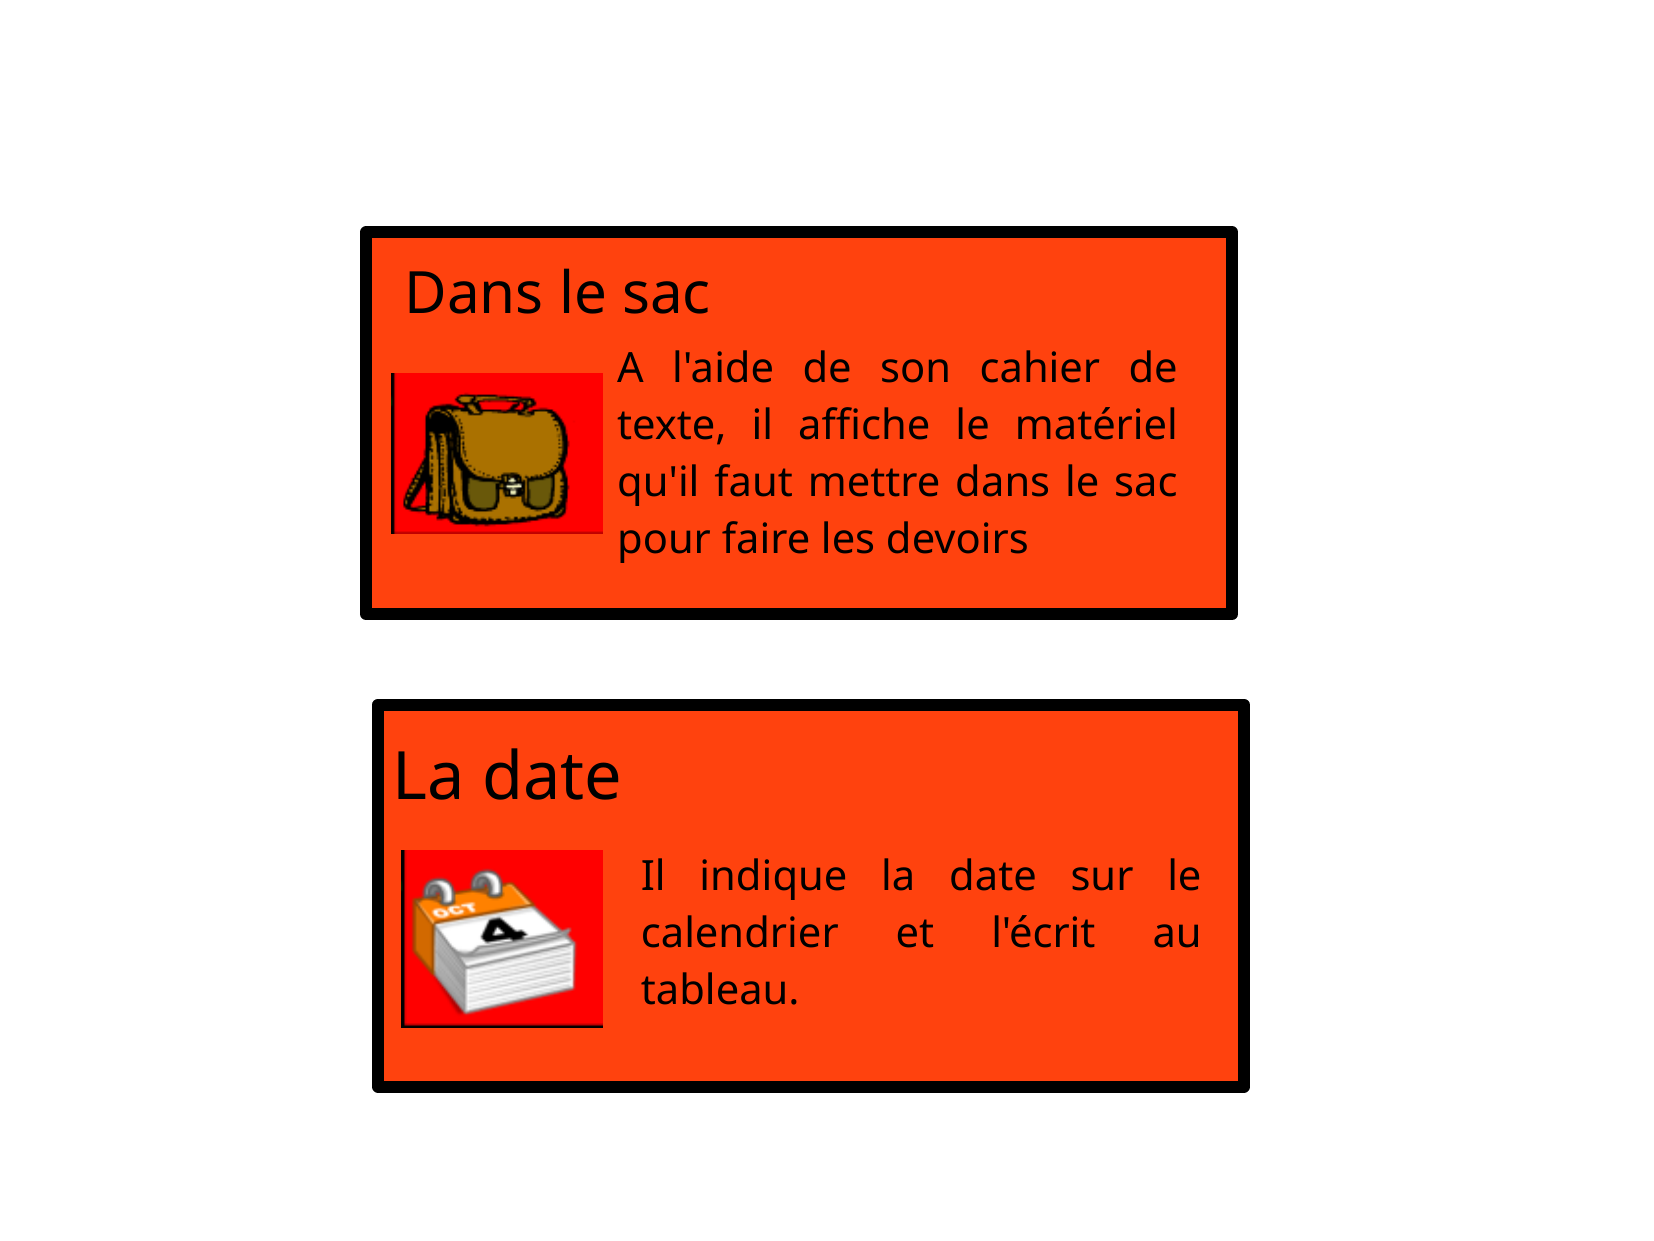

Dans le sac
A l'aide de son cahier de texte, il affiche le matériel qu'il faut mettre dans le sac pour faire les devoirs
La date
Il indique la date sur le calendrier et l'écrit au tableau.